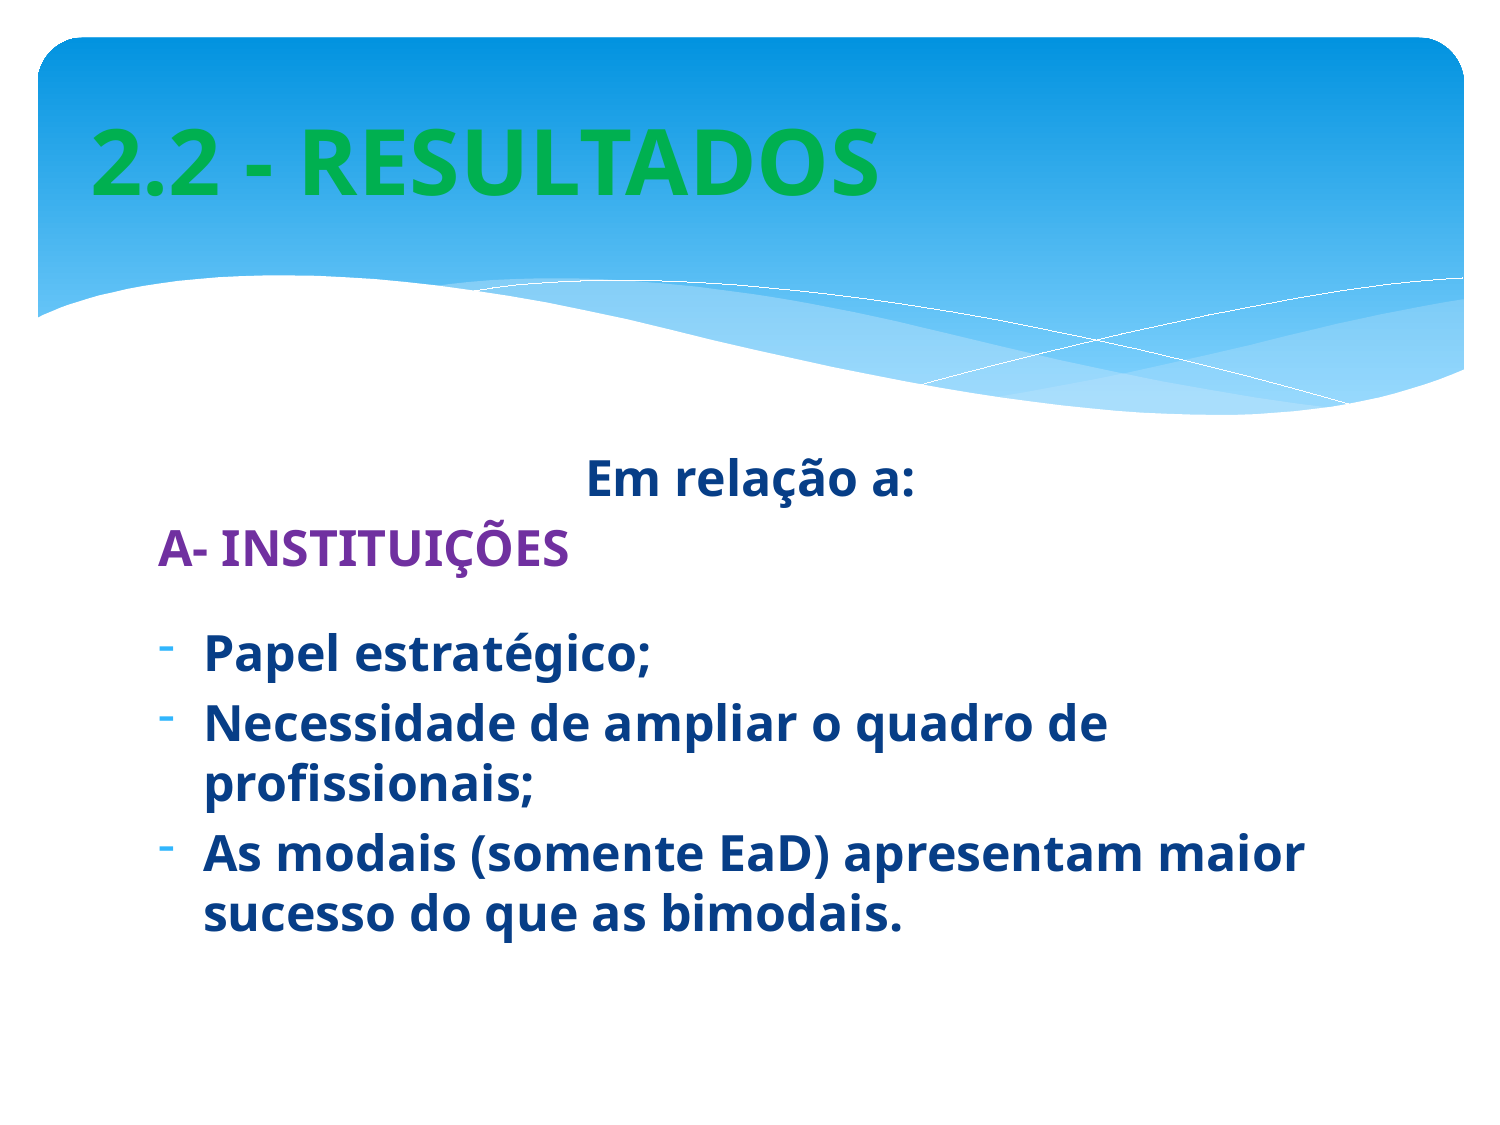

# 2.2 - RESULTADOS
Em relação a:
A- INSTITUIÇÕES
Papel estratégico;
Necessidade de ampliar o quadro de profissionais;
As modais (somente EaD) apresentam maior sucesso do que as bimodais.